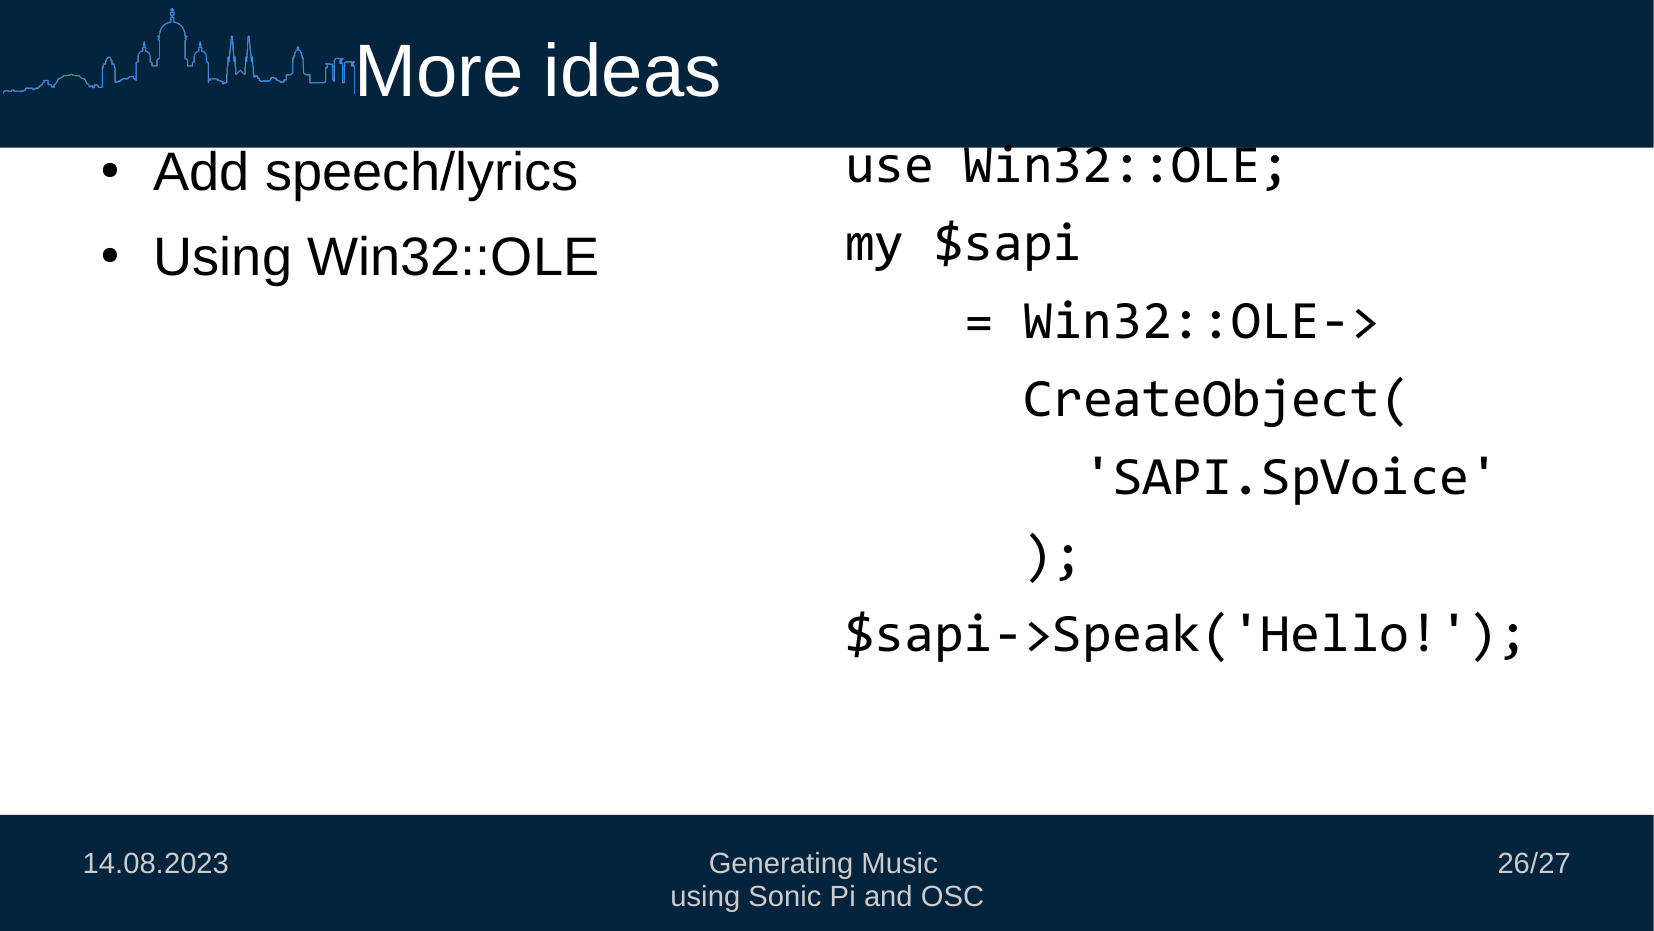

# More ideas
Add speech/lyrics
Using Win32::OLE
use Win32::OLE;
my $sapi
 = Win32::OLE->
 CreateObject(
 'SAPI.SpVoice'
 );
$sapi->Speak('Hello!');
08. März 2019
26